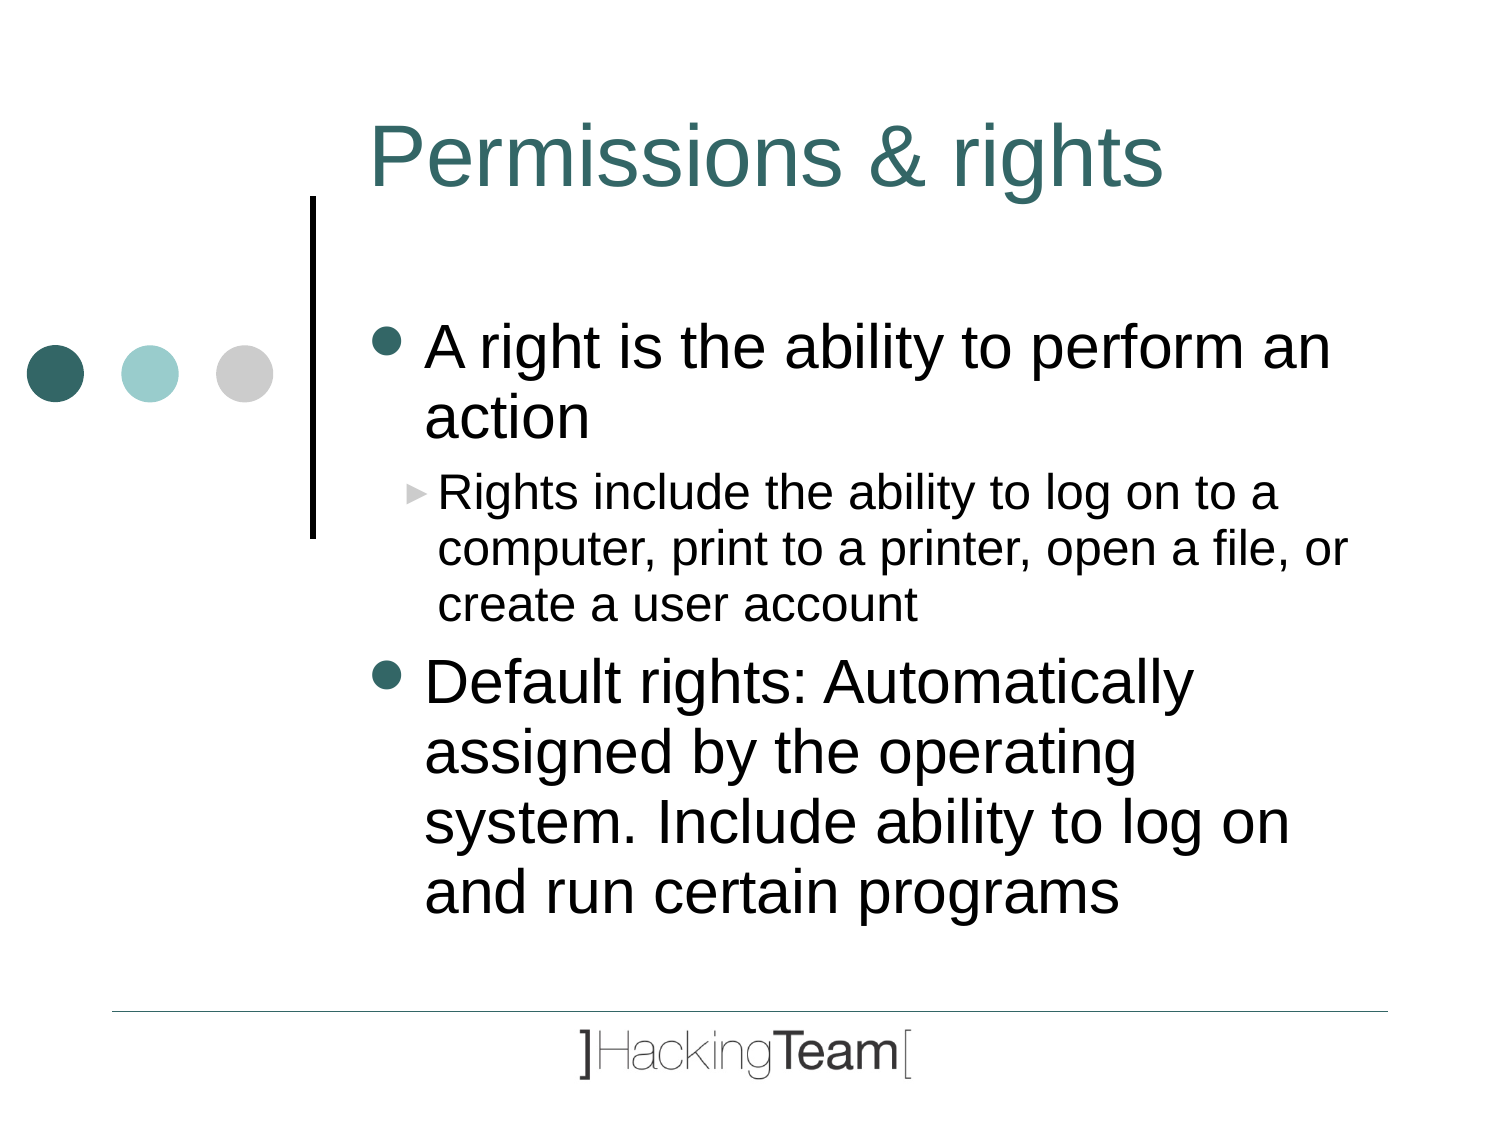

# Permissions & rights
A right is the ability to perform an action
Rights include the ability to log on to a computer, print to a printer, open a file, or create a user account
Default rights: Automatically assigned by the operating 	system. Include ability to log on and run certain programs